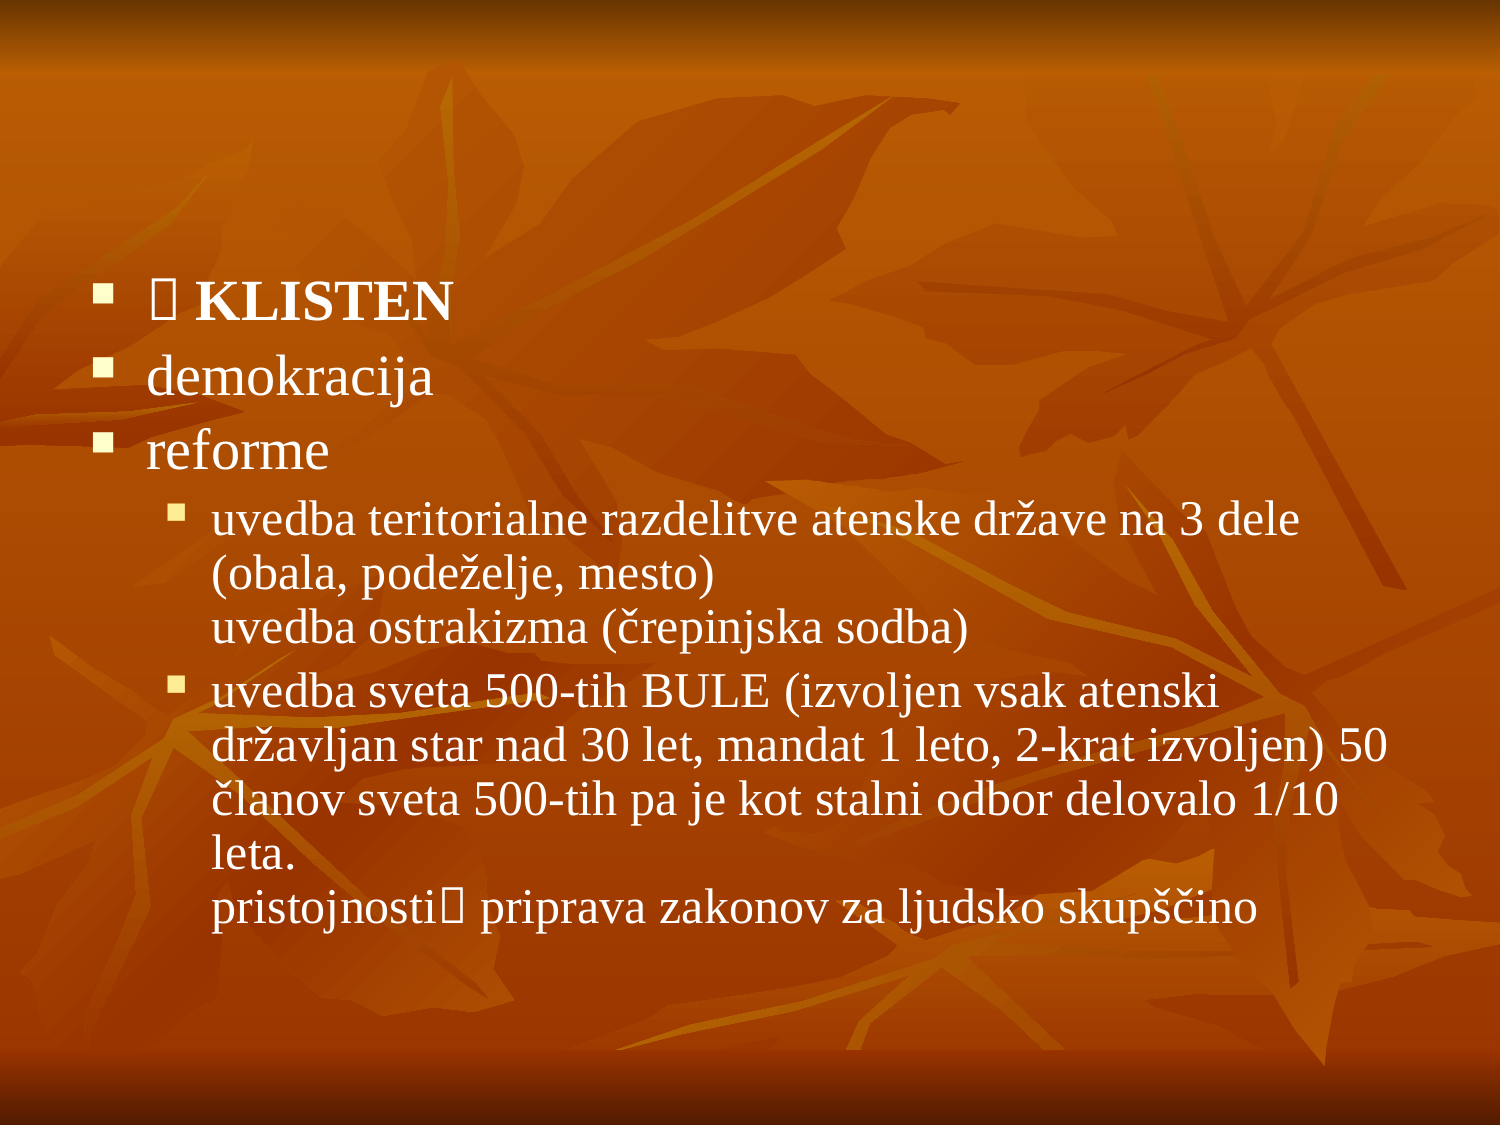

#
 KLISTEN
demokracija
reforme
uvedba teritorialne razdelitve atenske države na 3 dele (obala, podeželje, mesto)
uvedba ostrakizma (črepinjska sodba)
uvedba sveta 500-tih BULE (izvoljen vsak atenski državljan star nad 30 let, mandat 1 leto, 2-krat izvoljen) 50 članov sveta 500-tih pa je kot stalni odbor delovalo 1/10 leta.
pristojnosti priprava zakonov za ljudsko skupščino